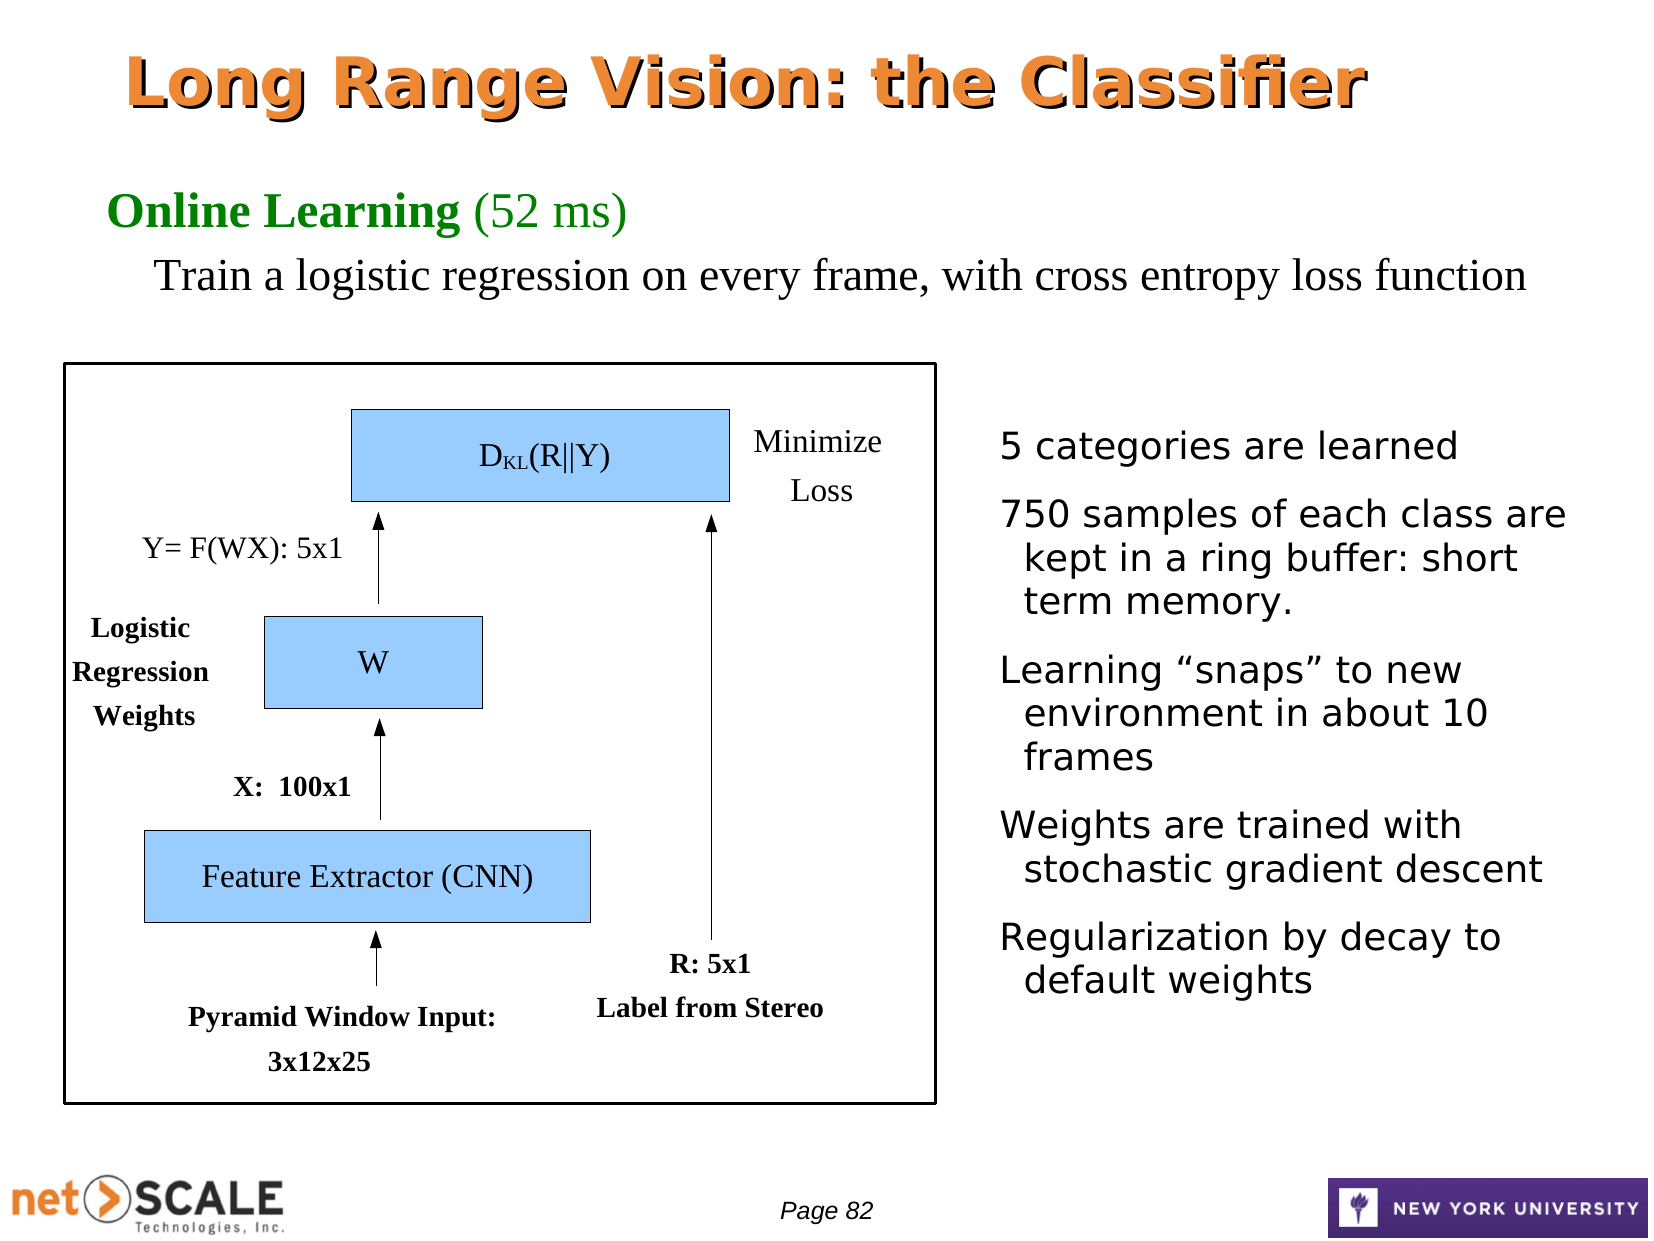

# Long Range Vision: the Classifier
Online Learning (52 ms)
 Train a logistic regression on every frame, with cross entropy loss function
 DKL(R||Y)
Minimize
Loss
 5 categories are learned
 750 samples of each class are kept in a ring buffer: short term memory.
 Learning “snaps” to new environment in about 10 frames
 Weights are trained with stochastic gradient descent
 Regularization by decay to default weights
Y= F(WX): 5x1
Logistic
Regression
Weights
W
X: 100x1
Feature Extractor (CNN)
R: 5x1
Label from Stereo
Pyramid Window Input:
 3x12x25